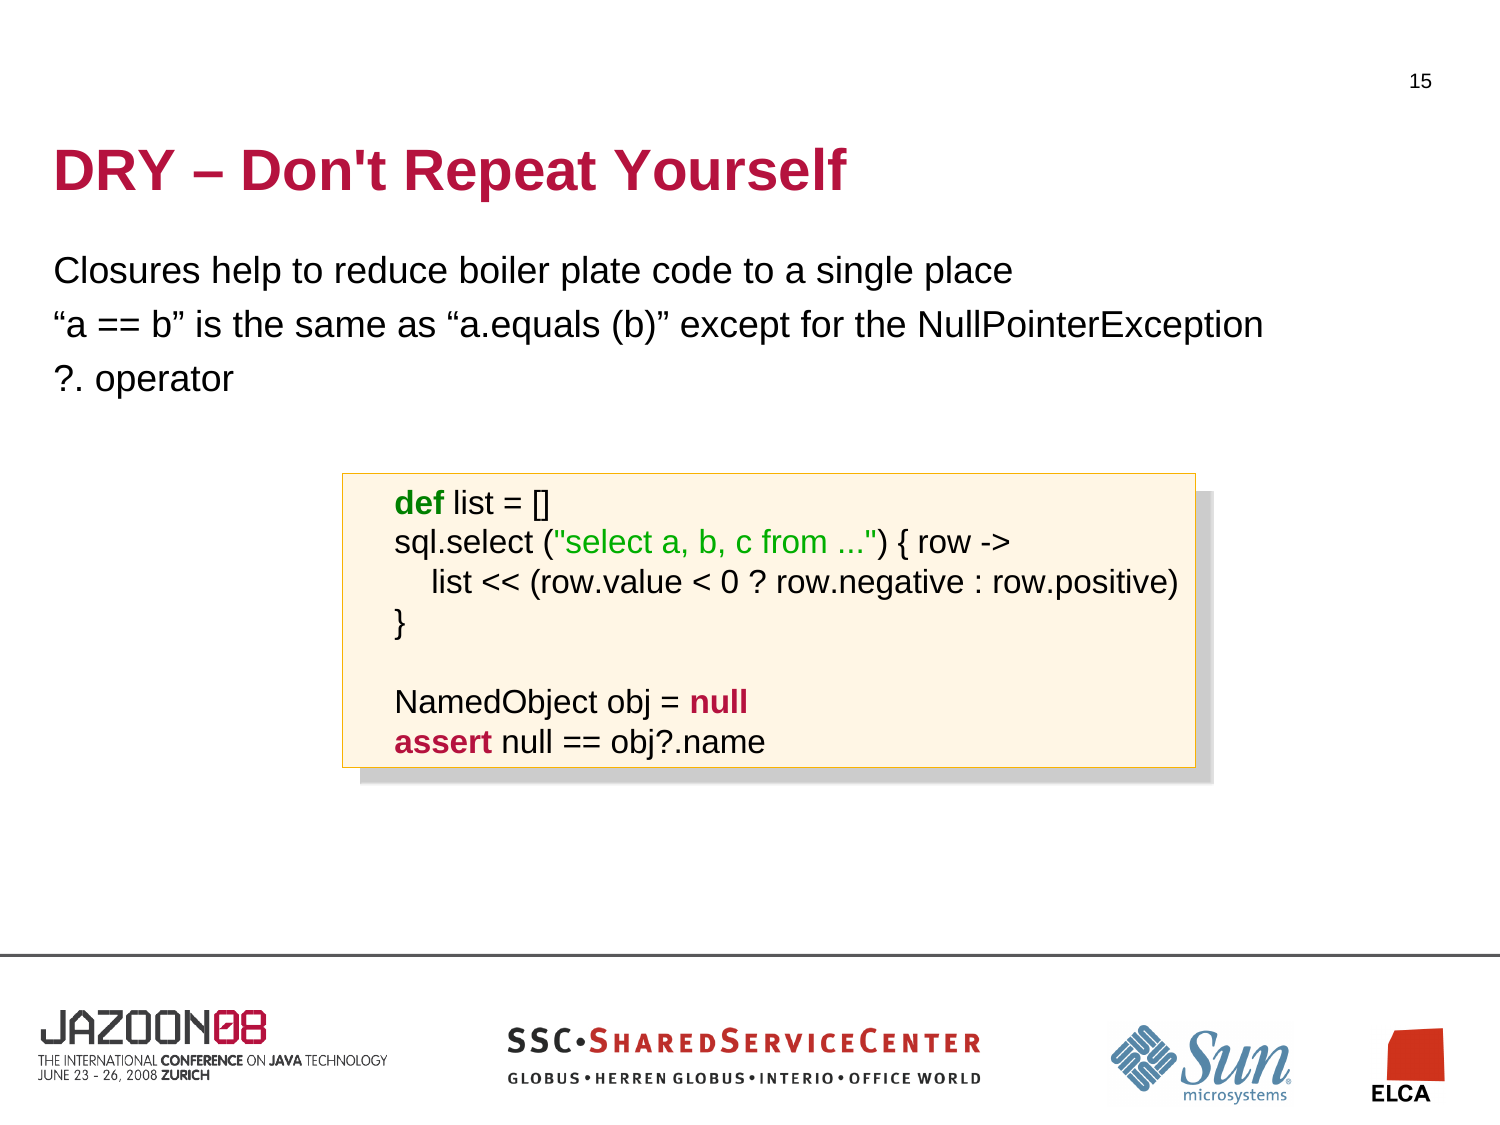

15
# DRY – Don't Repeat Yourself
Closures help to reduce boiler plate code to a single place
“a == b” is the same as “a.equals (b)” except for the NullPointerException
?. operator
 def list = []
 sql.select ("select a, b, c from ...") { row ->
 list << (row.value < 0 ? row.negative : row.positive)
 }
 NamedObject obj = null
 assert null == obj?.name